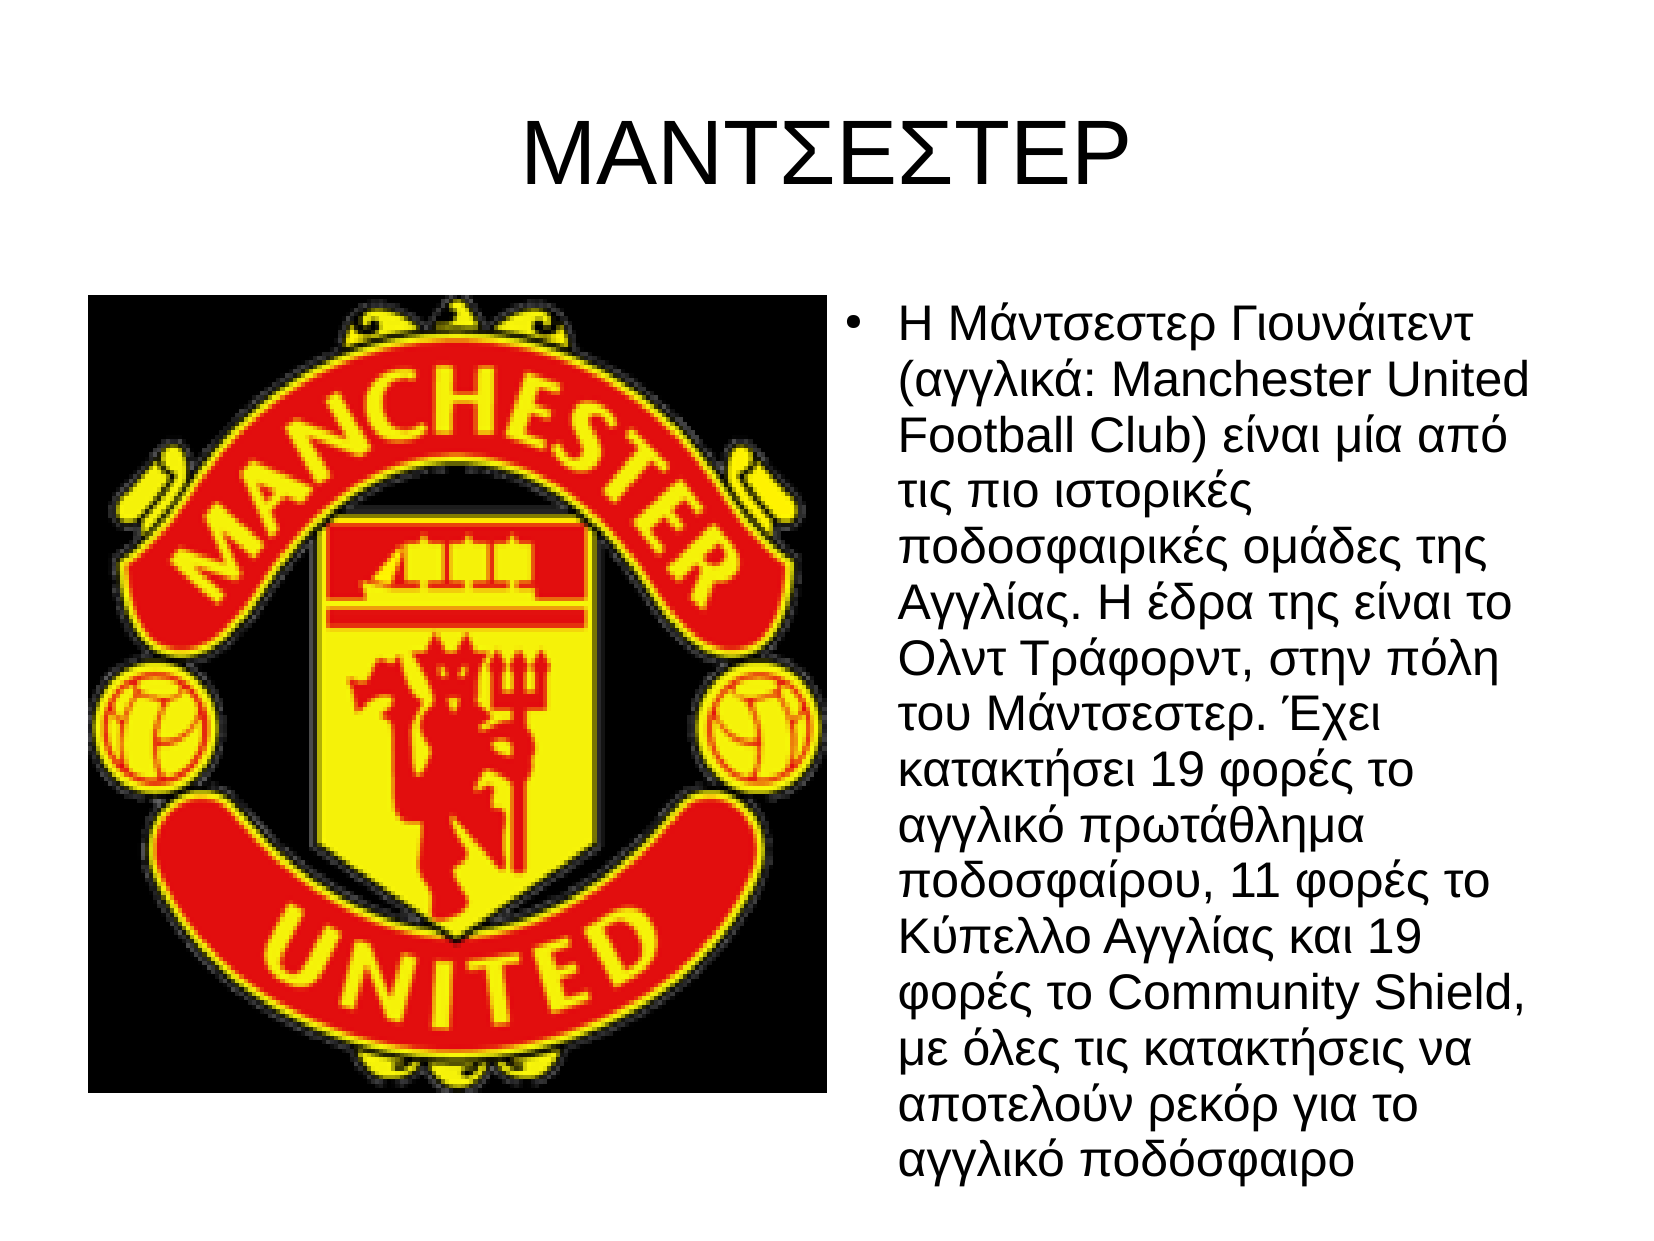

# ΜΑΝΤΣΕΣΤΕΡ
Η Μάντσεστερ Γιουνάιτεντ (αγγλικά: Manchester United Football Club) είναι μία από τις πιο ιστορικές ποδοσφαιρικές ομάδες της Αγγλίας. Η έδρα της είναι το Ολντ Τράφορντ, στην πόλη του Μάντσεστερ. Έχει κατακτήσει 19 φορές το αγγλικό πρωτάθλημα ποδοσφαίρου, 11 φορές το Κύπελλο Αγγλίας και 19 φορές το Community Shield, με όλες τις κατακτήσεις να αποτελούν ρεκόρ για το αγγλικό ποδόσφαιρο